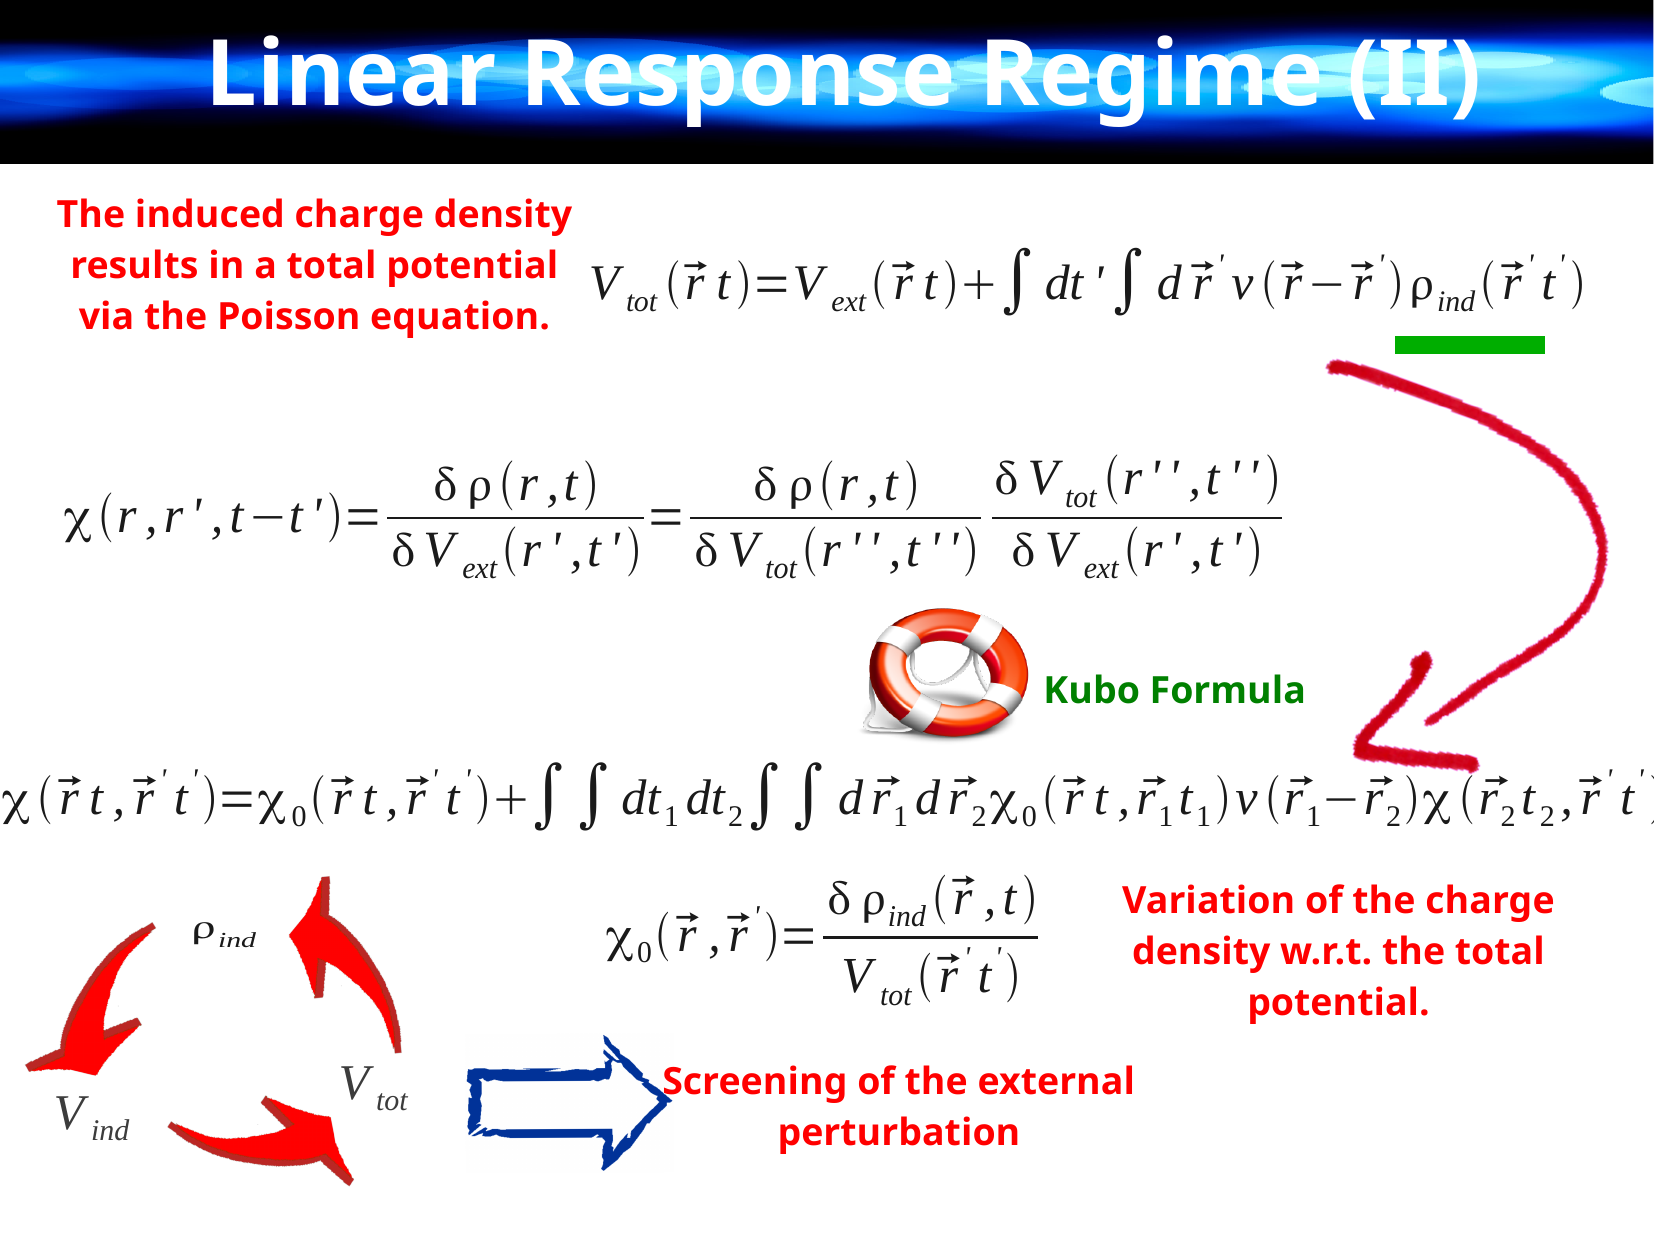

Linear Response Regime (II)
The induced charge density results in a total potential via the Poisson equation.
Kubo Formula
Variation of the charge density w.r.t. the total potential.
Screening of the external perturbation
+
=
+
+
=
+ ...